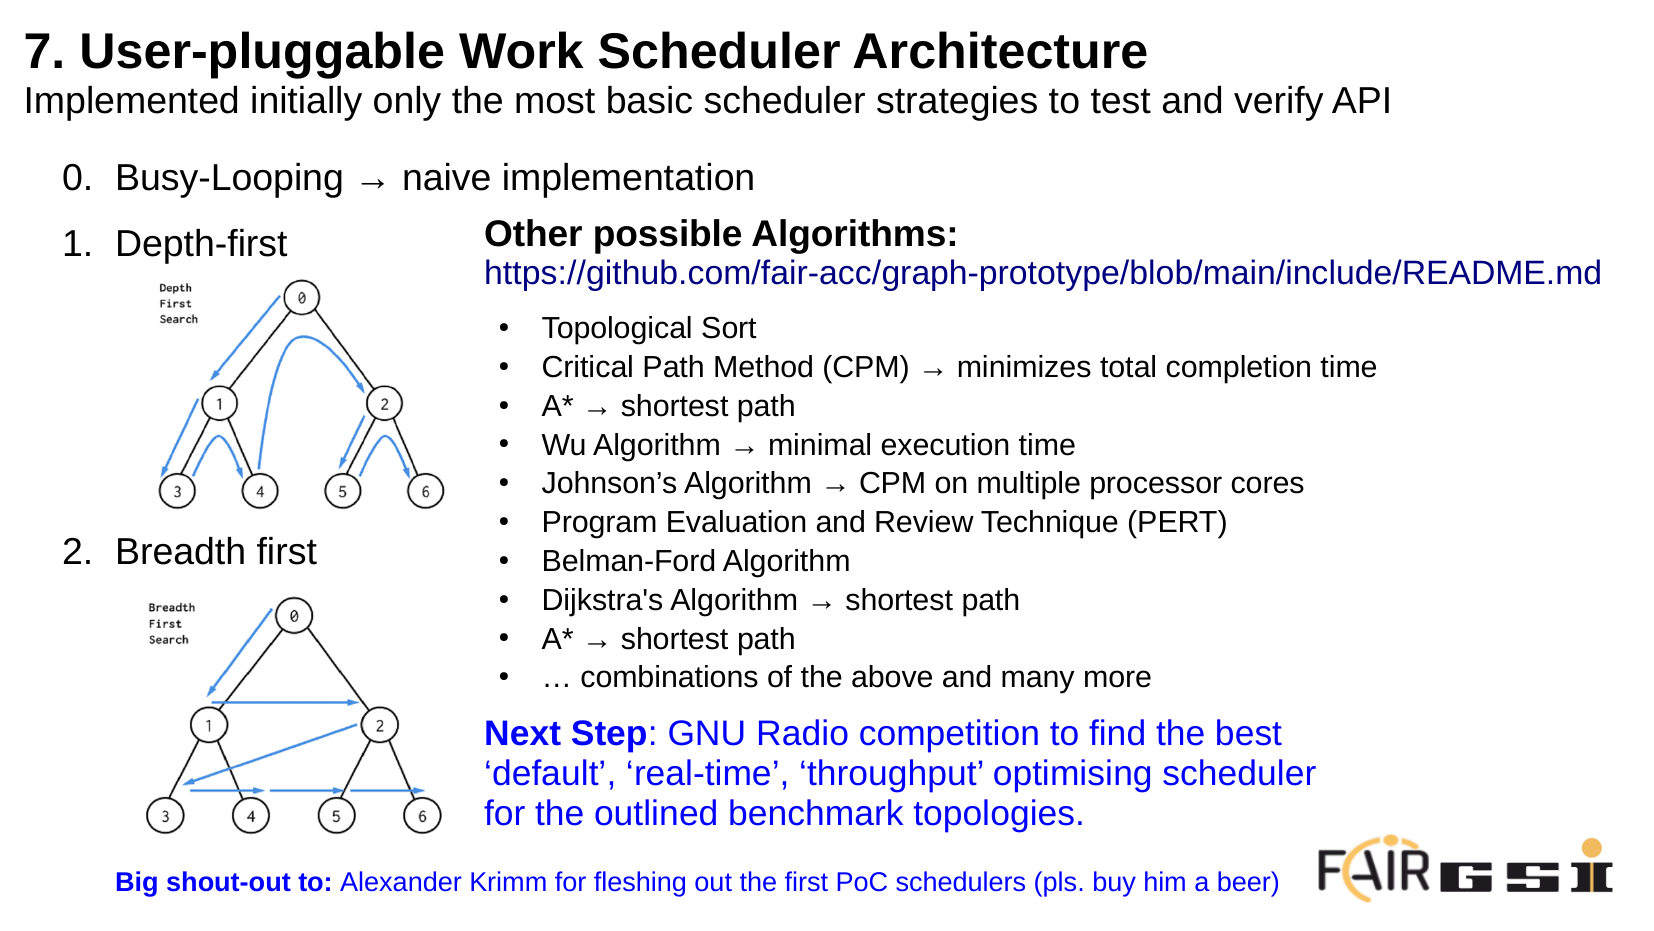

7. User-pluggable Work Scheduler Architecture
Implemented initially only the most basic scheduler strategies to test and verify API
# Busy-Looping → naive implementation
Depth-first
Breadth first
Other possible Algorithms:
https://github.com/fair-acc/graph-prototype/blob/main/include/README.md
Topological Sort
Critical Path Method (CPM) → minimizes total completion time
A* → shortest path
Wu Algorithm → minimal execution time
Johnson’s Algorithm → CPM on multiple processor cores
Program Evaluation and Review Technique (PERT)
Belman-Ford Algorithm
Dijkstra's Algorithm → shortest path
A* → shortest path
… combinations of the above and many more
Next Step: GNU Radio competition to find the best
‘default’, ‘real-time’, ‘throughput’ optimising scheduler
for the outlined benchmark topologies.
Big shout-out to: Alexander Krimm for fleshing out the first PoC schedulers (pls. buy him a beer)